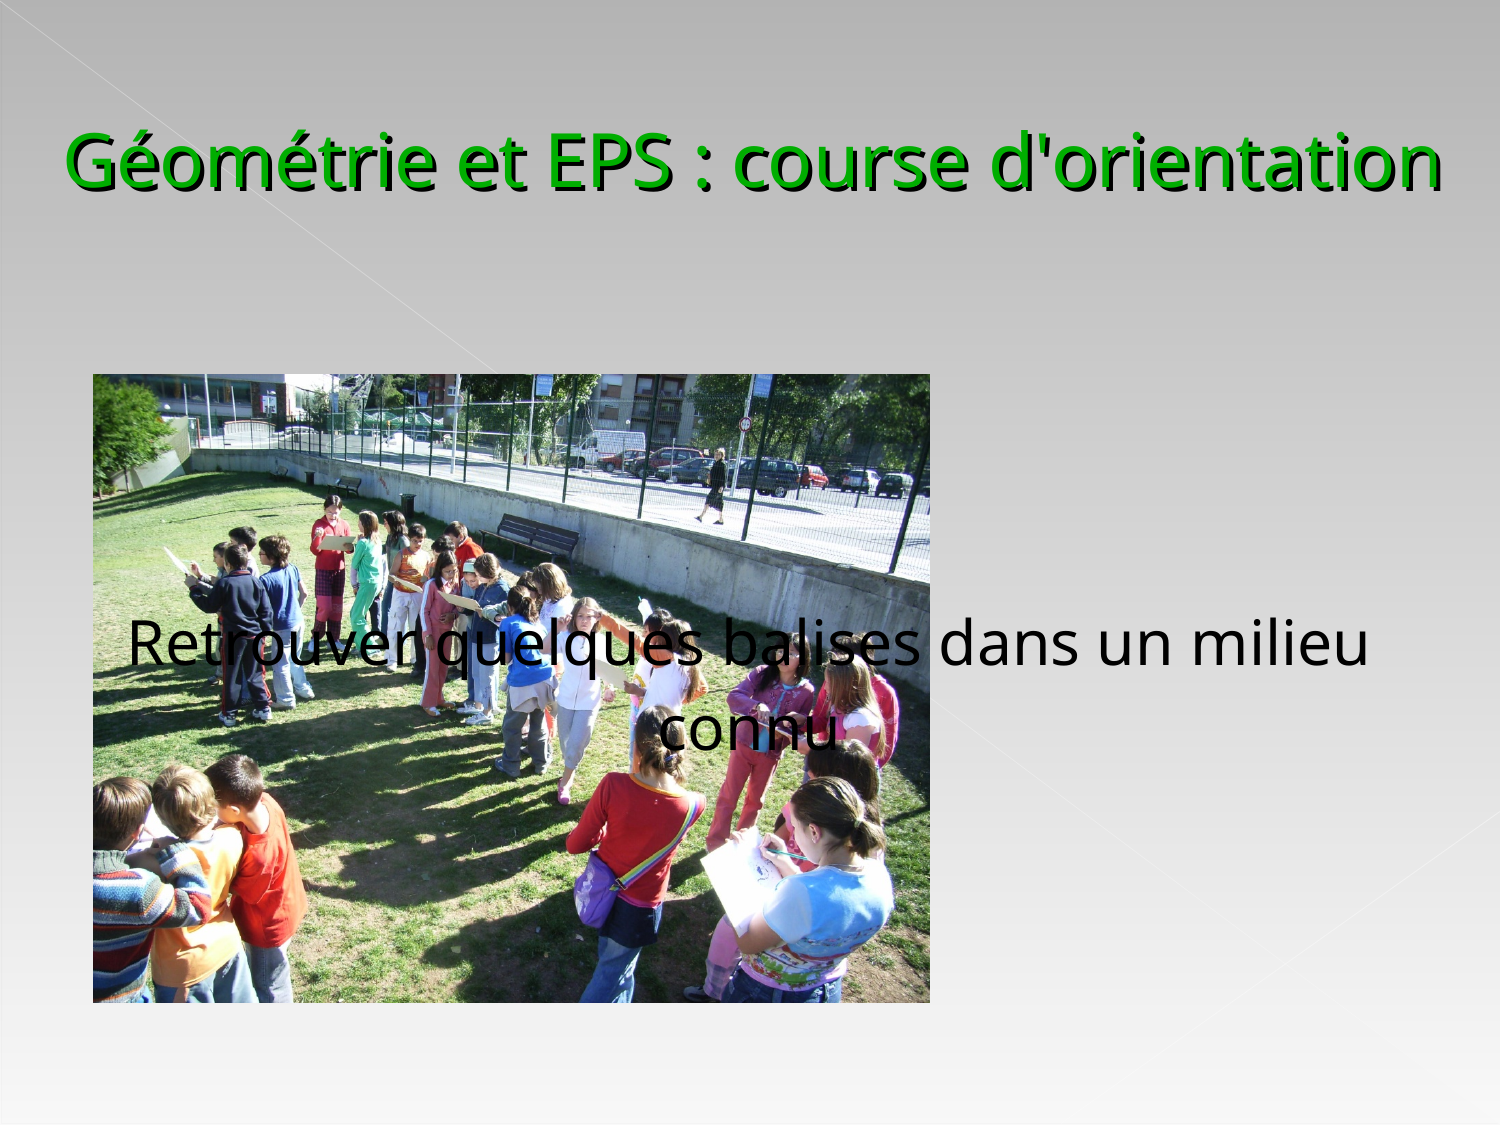

# Géométrie et EPS : course d'orientation
Retrouver quelques balises dans un milieu connu